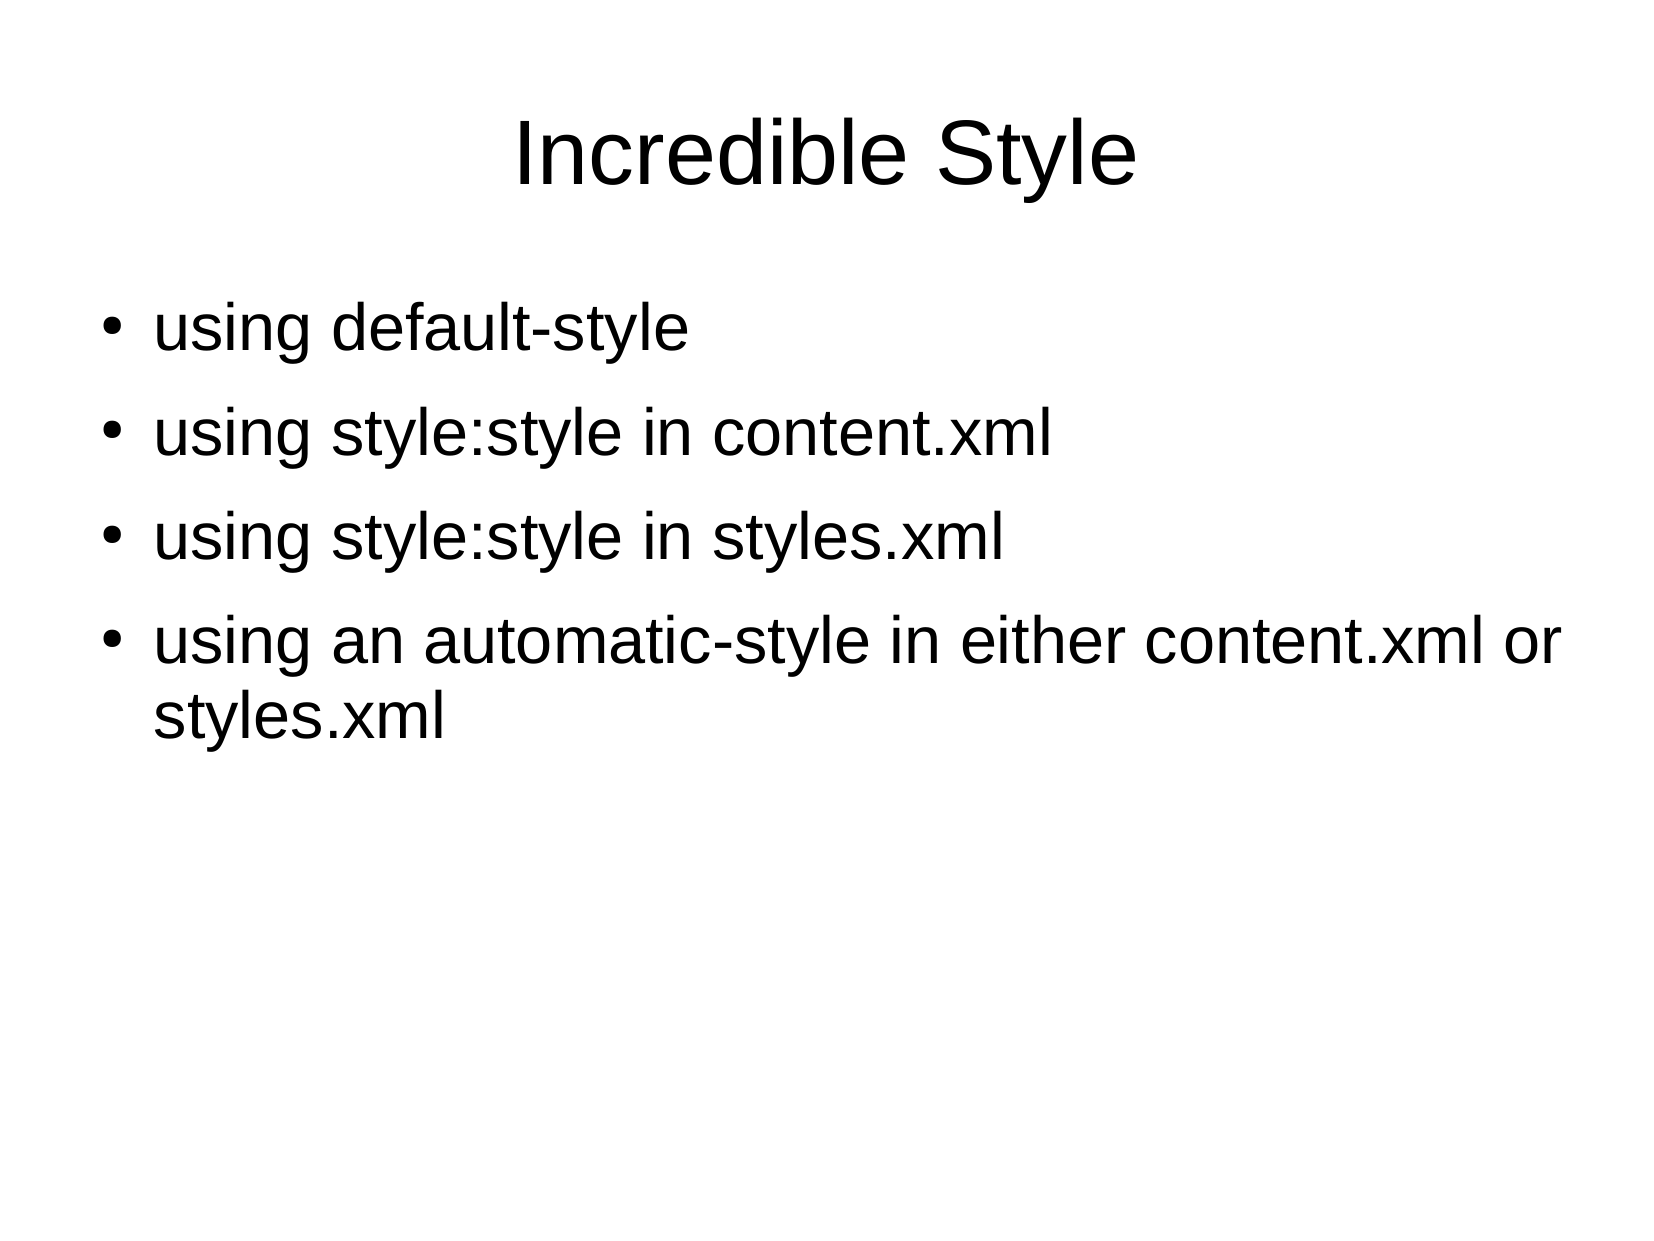

# Incredible Style
using default-style
using style:style in content.xml
using style:style in styles.xml
using an automatic-style in either content.xml or styles.xml